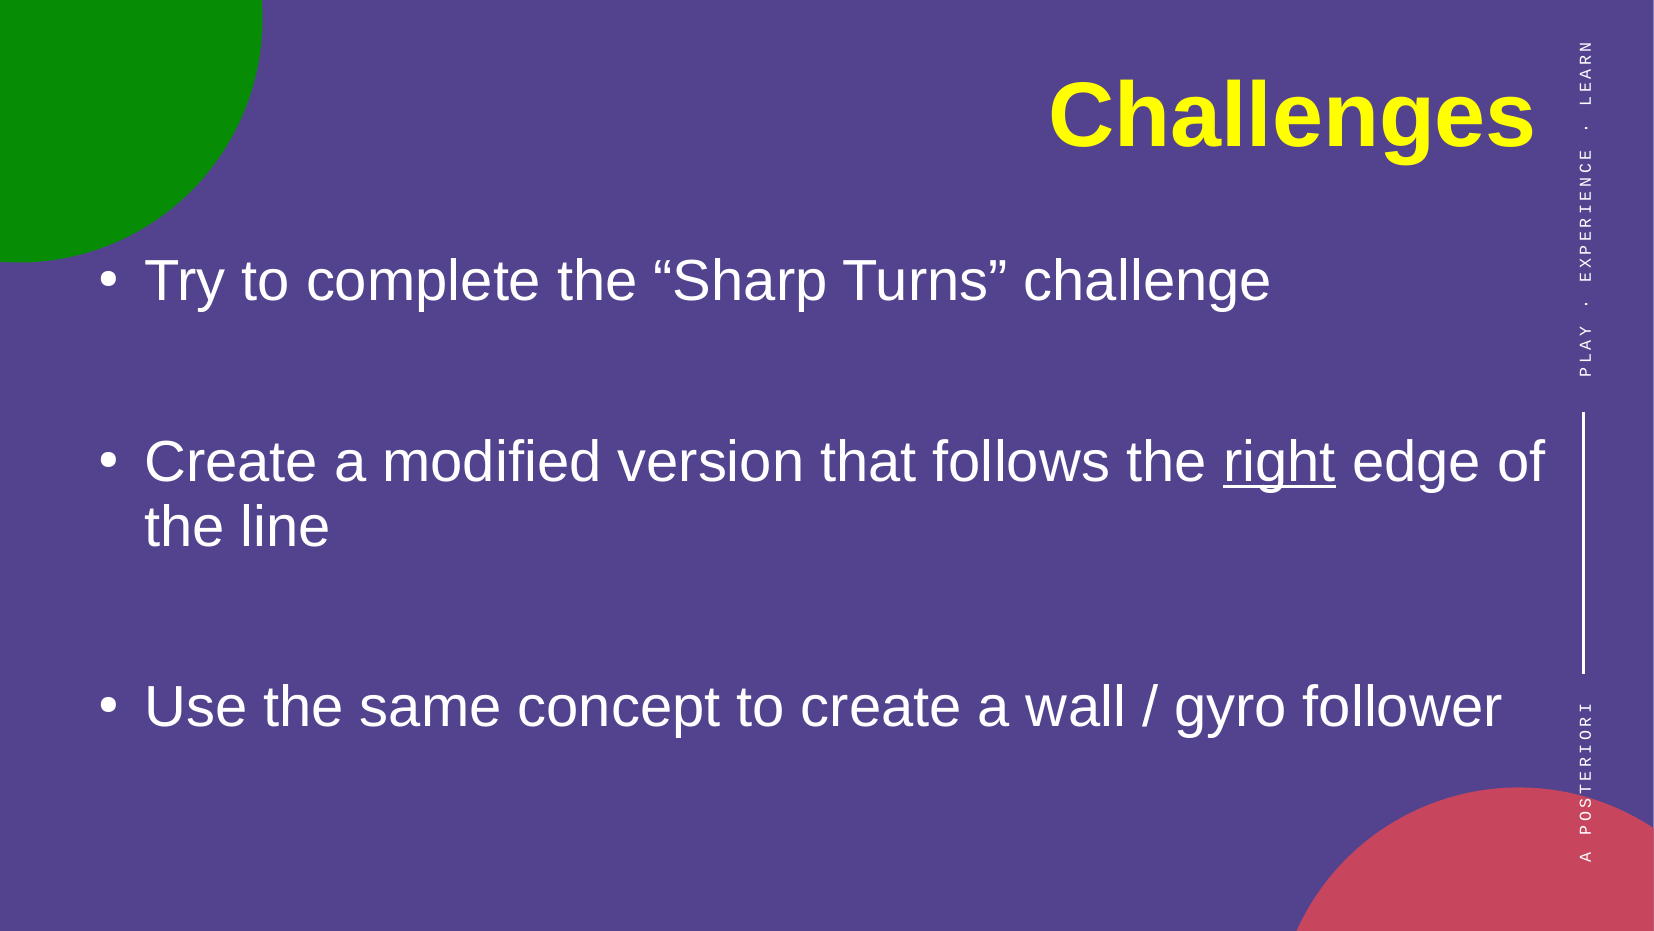

# Challenges
Try to complete the “Sharp Turns” challenge
Create a modified version that follows the right edge of the line
Use the same concept to create a wall / gyro follower